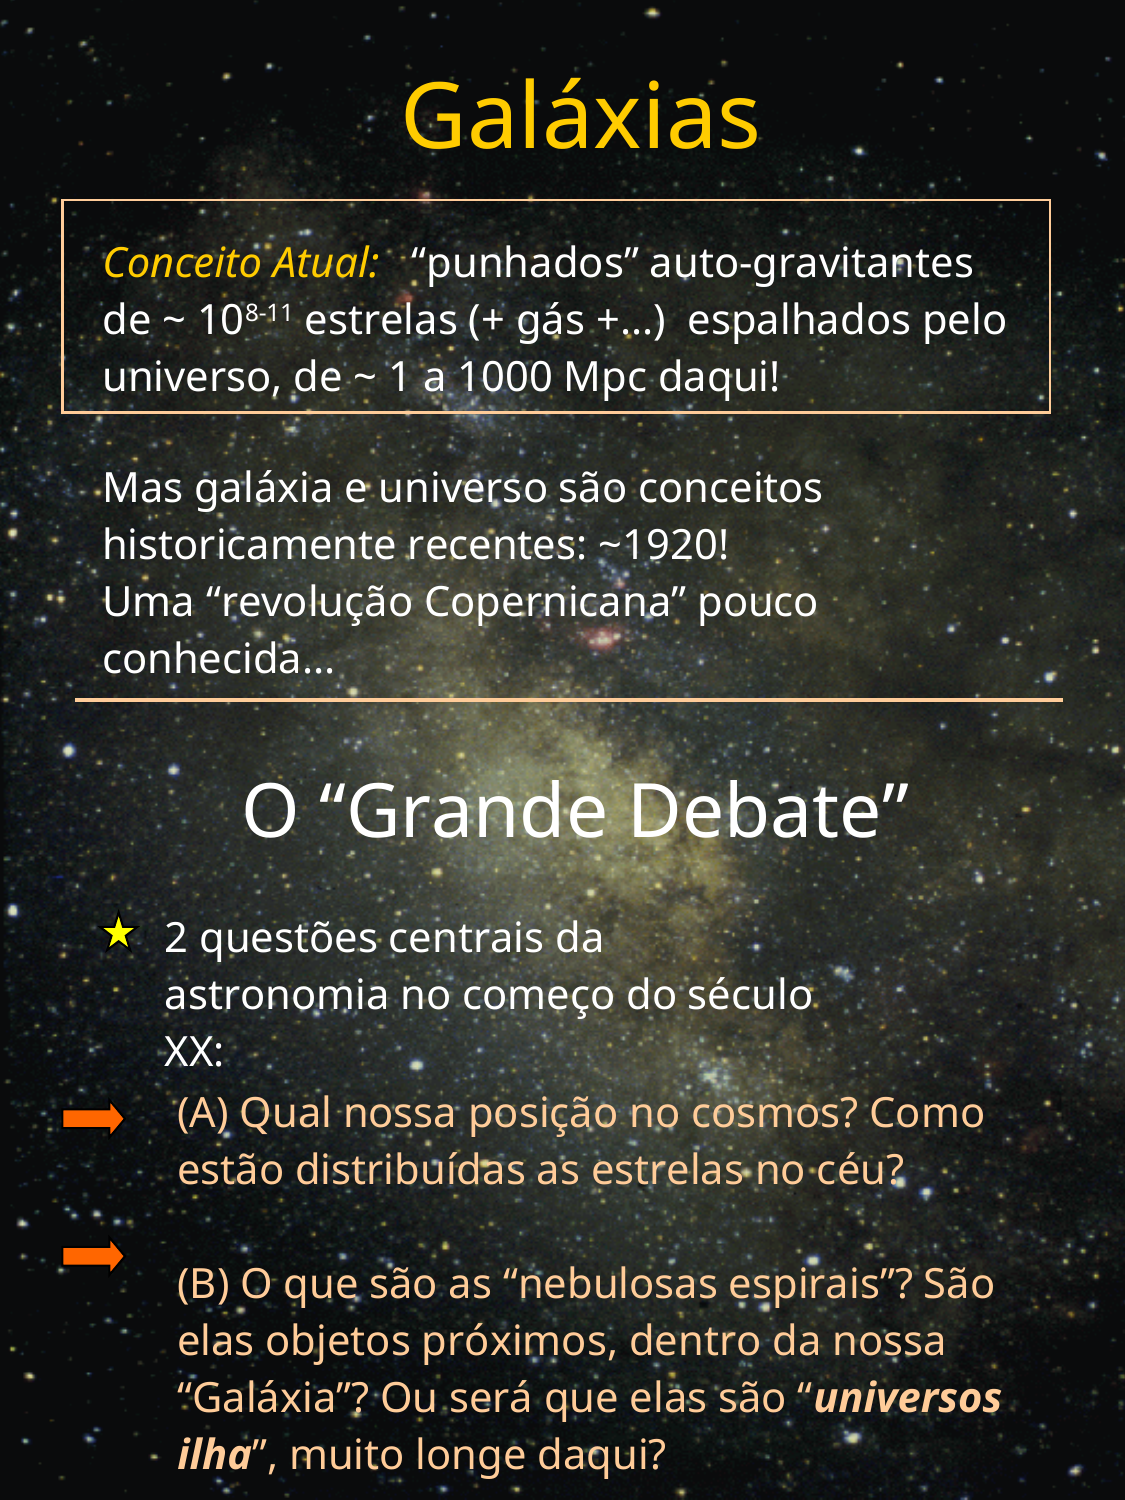

# Galáxias
Conceito Atual: “punhados” auto-gravitantes
de ~ 108-11 estrelas (+ gás +...) espalhados pelo
universo, de ~ 1 a 1000 Mpc daqui!
Mas galáxia e universo são conceitos historicamente recentes: ~1920!
Uma “revolução Copernicana” pouco conhecida...
 O “Grande Debate”
2 questões centrais da astronomia no começo do século XX:
(A) Qual nossa posição no cosmos? Como estão distribuídas as estrelas no céu?
(B) O que são as “nebulosas espirais”? São elas objetos próximos, dentro da nossa “Galáxia”? Ou será que elas são “universos ilha”, muito longe daqui?